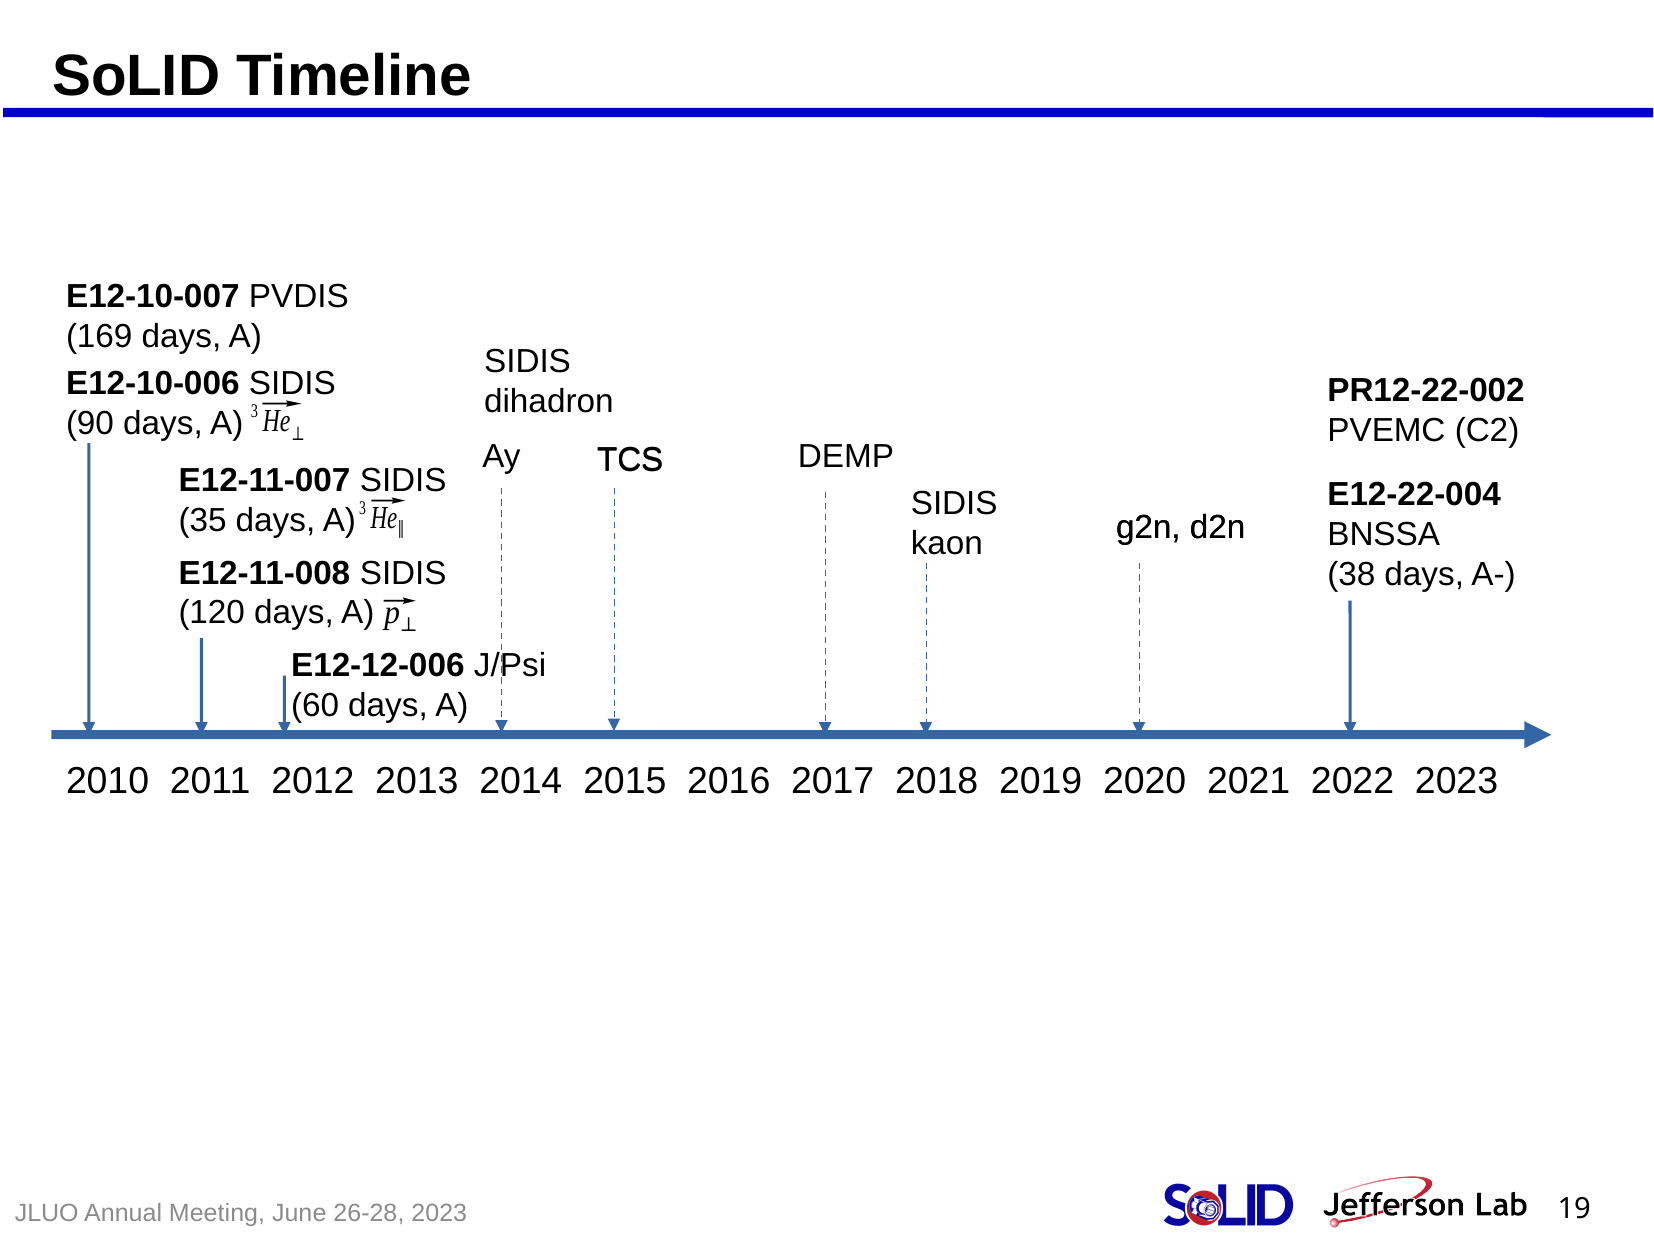

SoLID Timeline
E12-10-007 PVDIS (169 days, A)
SIDIS dihadron
E12-10-006 SIDIS
(90 days, A)
PR12-22-002
PVEMC (C2)
Ay
DEMP
TCS
TCS
E12-11-007 SIDIS
(35 days, A)
E12-22-004
BNSSA
(38 days, A-)
SIDIS kaon
g2n, d2n
g2n, d2n
E12-11-008 SIDIS
(120 days, A)
E12-12-006 J/Psi
(60 days, A)
2010 2011 2012 2013 2014 2015 2016 2017 2018 2019 2020 2021 2022 2023